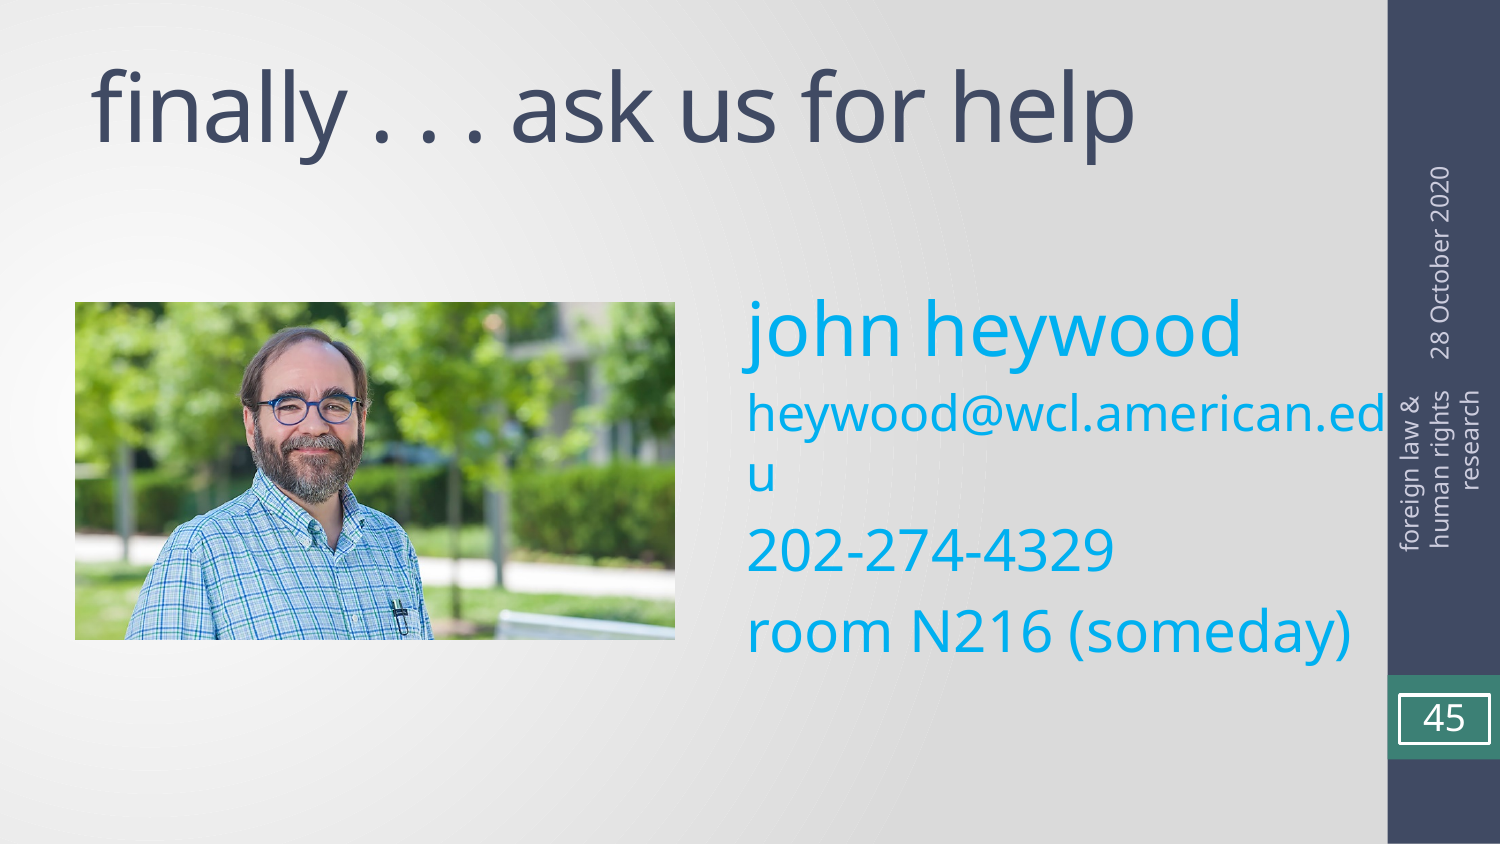

# finally . . . ask us for help
john heywood
heywood@wcl.american.edu
202-274-4329
room N216 (someday)
28 October 2020
foreign law &
human rights research